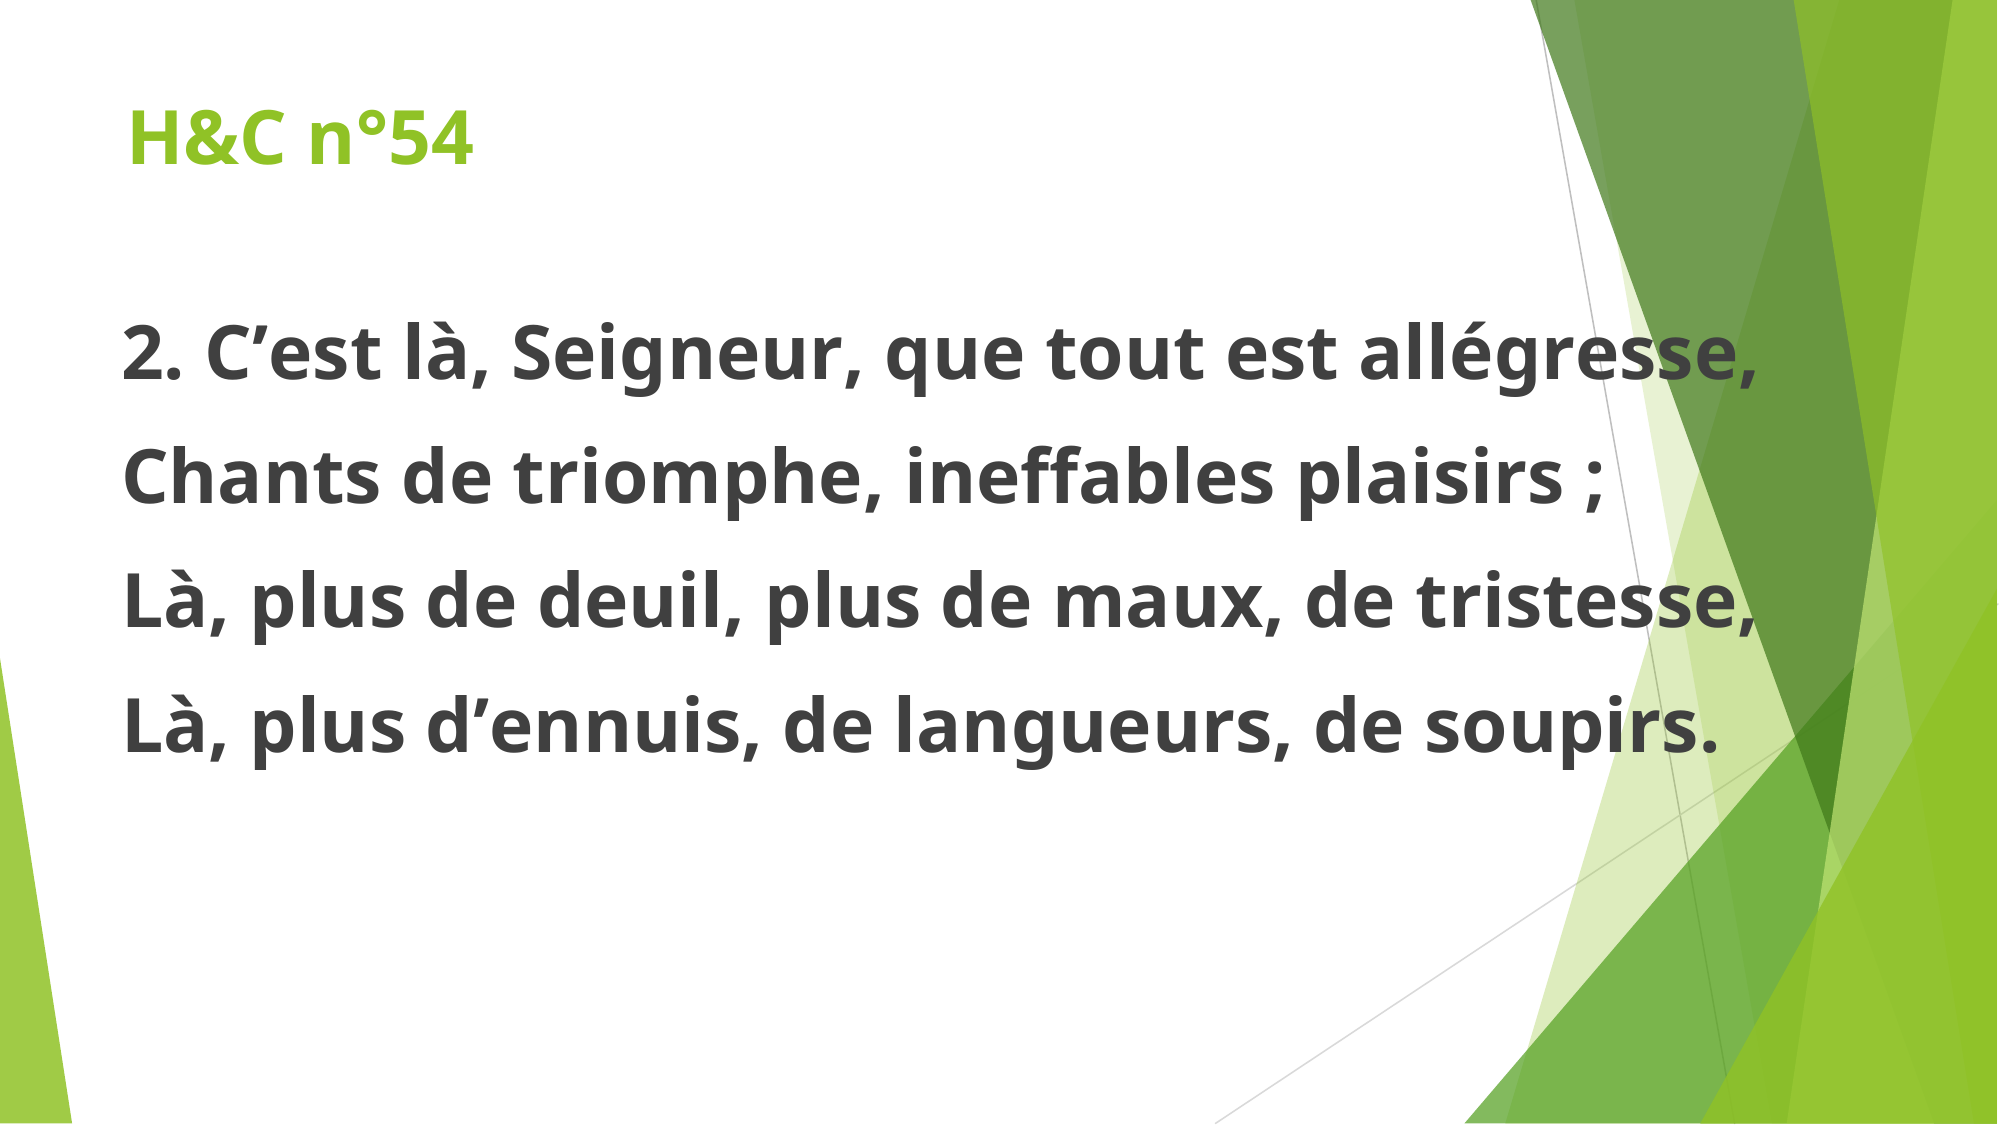

H&C n°54
2. C’est là, Seigneur, que tout est allégresse,
Chants de triomphe, ineffables plaisirs ;
Là, plus de deuil, plus de maux, de tristesse,
Là, plus d’ennuis, de langueurs, de soupirs.